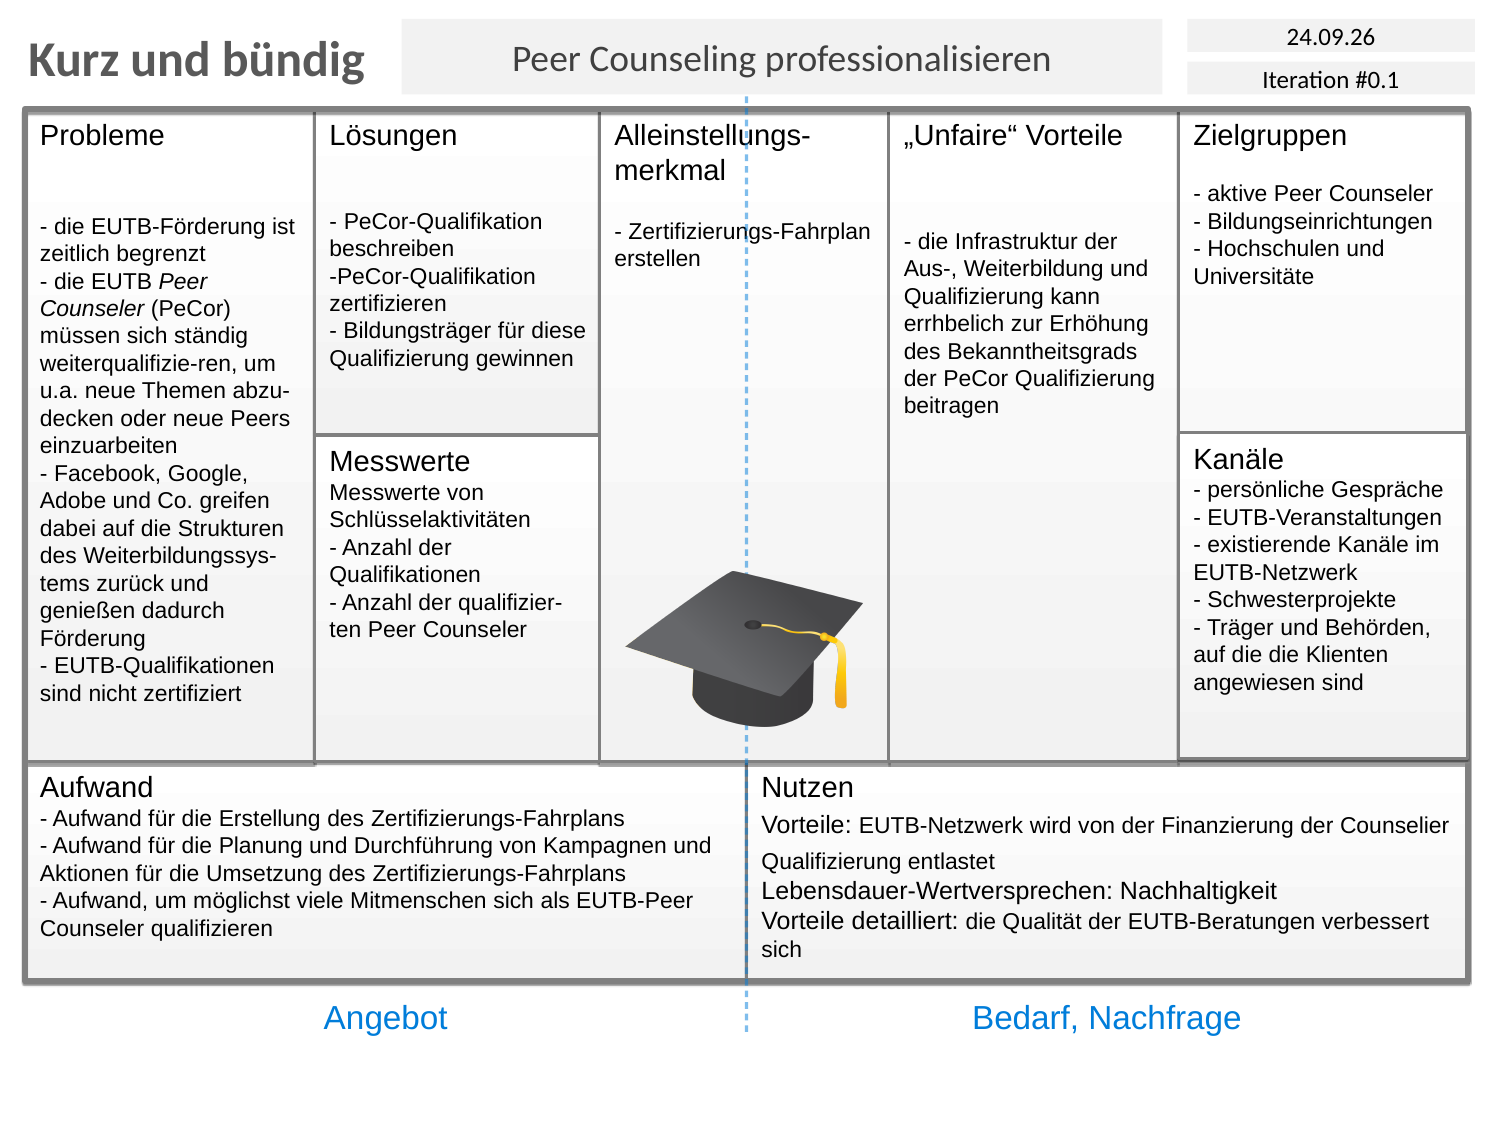

Kurz und bündig
Peer Counseling professionalisieren
Iteration #0.1
Probleme
- die EUTB-Förderung ist zeitlich begrenzt
- die EUTB Peer Counseler (PeCor) müssen sich ständig weiterqualifizie-ren, um u.a. neue Themen abzu-decken oder neue Peers einzuarbeiten
- Facebook, Google, Adobe und Co. greifen dabei auf die Strukturen des Weiterbildungssys-tems zurück und genießen dadurch Förderung
- EUTB-Qualifikationen sind nicht zertifiziert
Lösungen
- PeCor-Qualifikation beschreiben
-PeCor-Qualifikation zertifizieren
- Bildungsträger für diese Qualifizierung gewinnen
Alleinstellungs-merkmal
- Zertifizierungs-Fahrplan erstellen
„Unfaire“ Vorteile
- die Infrastruktur der Aus-, Weiterbildung und Qualifizierung kann errhbelich zur Erhöhung des Bekanntheitsgrads der PeCor Qualifizierung beitragen
Zielgruppen
- aktive Peer Counseler
- Bildungseinrichtungen
- Hochschulen und Universitäte
Kanäle
- persönliche Gespräche
- EUTB-Veranstaltungen
- existierende Kanäle im EUTB-Netzwerk
- Schwesterprojekte
- Träger und Behörden, auf die die Klienten angewiesen sind
Messwerte
Messwerte von Schlüsselaktivitäten
- Anzahl der Qualifikationen
- Anzahl der qualifizier-ten Peer Counseler
Aufwand
- Aufwand für die Erstellung des Zertifizierungs-Fahrplans
- Aufwand für die Planung und Durchführung von Kampagnen und Aktionen für die Umsetzung des Zertifizierungs-Fahrplans
- Aufwand, um möglichst viele Mitmenschen sich als EUTB-Peer Counseler qualifizieren
Nutzen
Vorteile: EUTB-Netzwerk wird von der Finanzierung der Counselier Qualifizierung entlastet
Lebensdauer-Wertversprechen: Nachhaltigkeit
Vorteile detailliert: die Qualität der EUTB-Beratungen verbessert sich
Angebot
Bedarf, Nachfrage